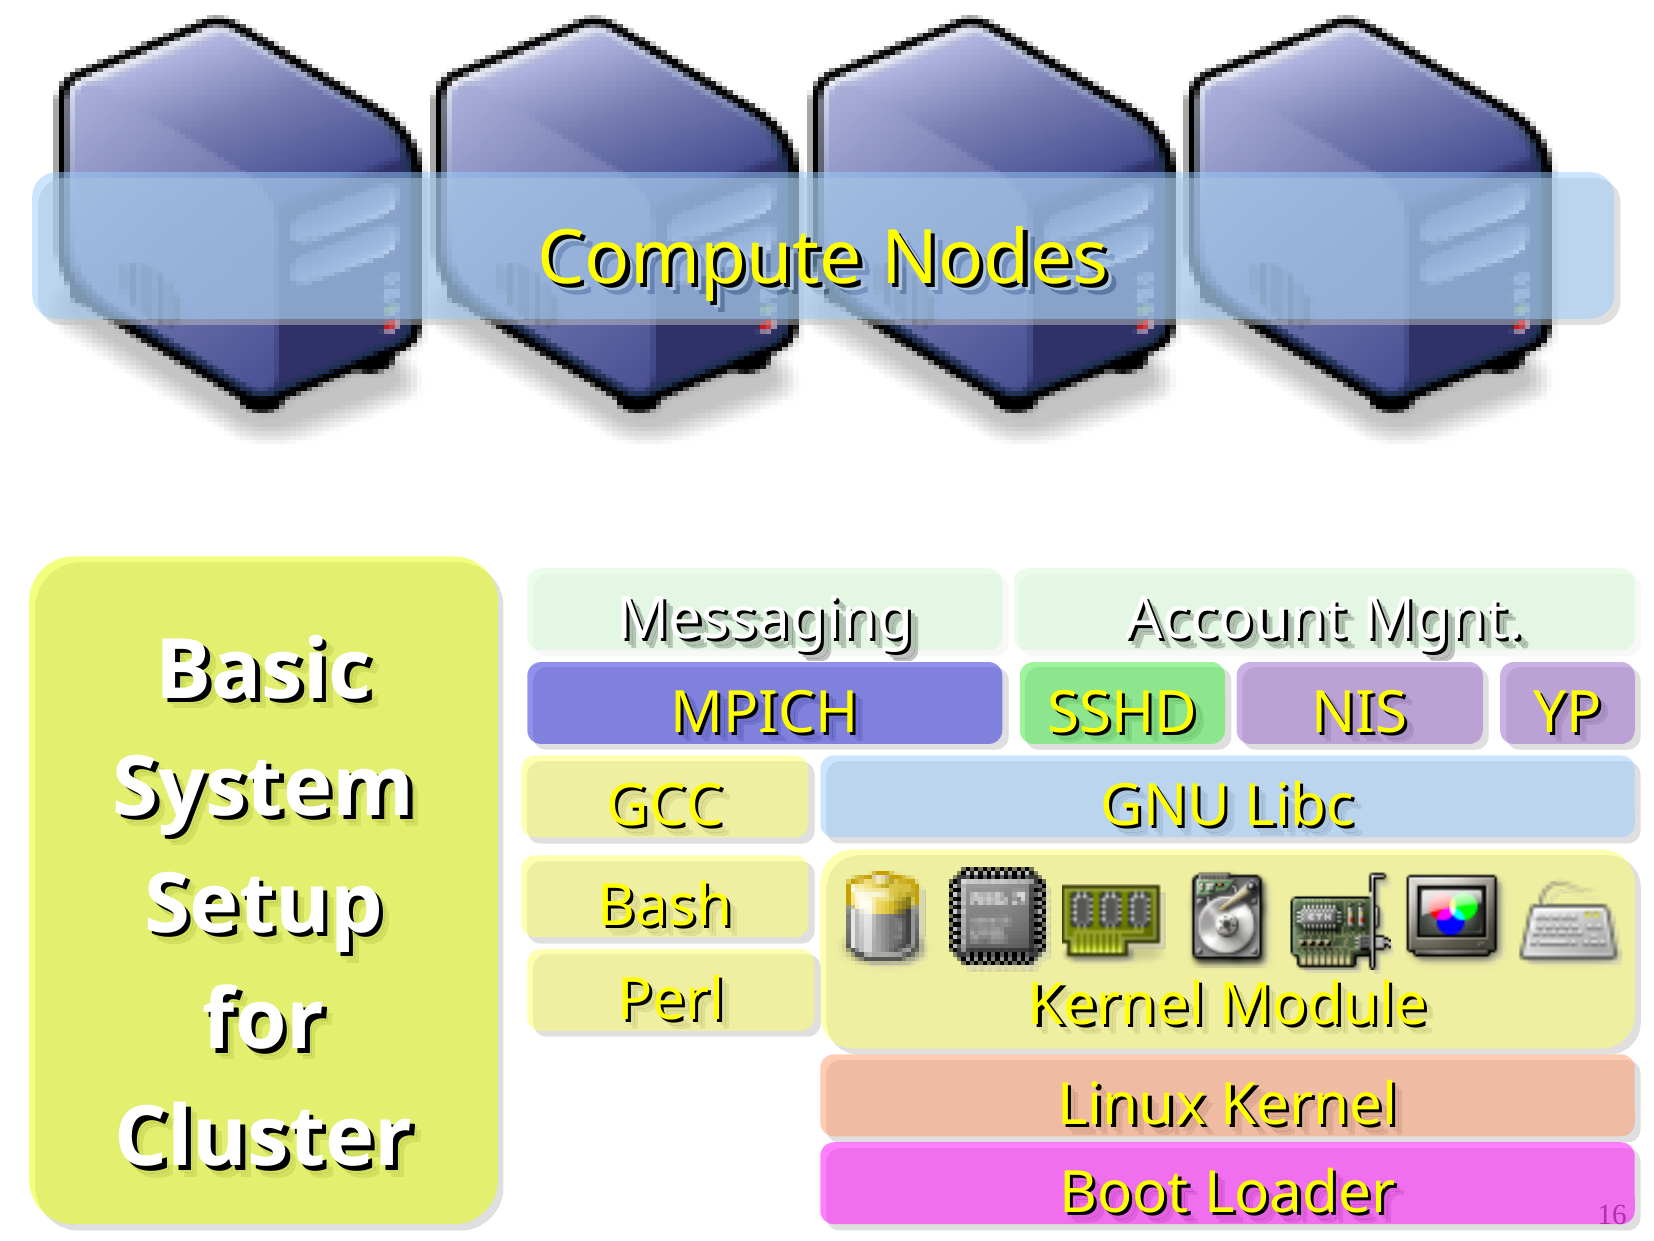

Compute Nodes
Basic
System
Setup
for
Cluster
Messaging
Account Mgnt.
MPICH
SSHD
NIS
YP
GCC
GNU Libc
Kernel Module
Bash
Perl
Linux Kernel
Boot Loader
16